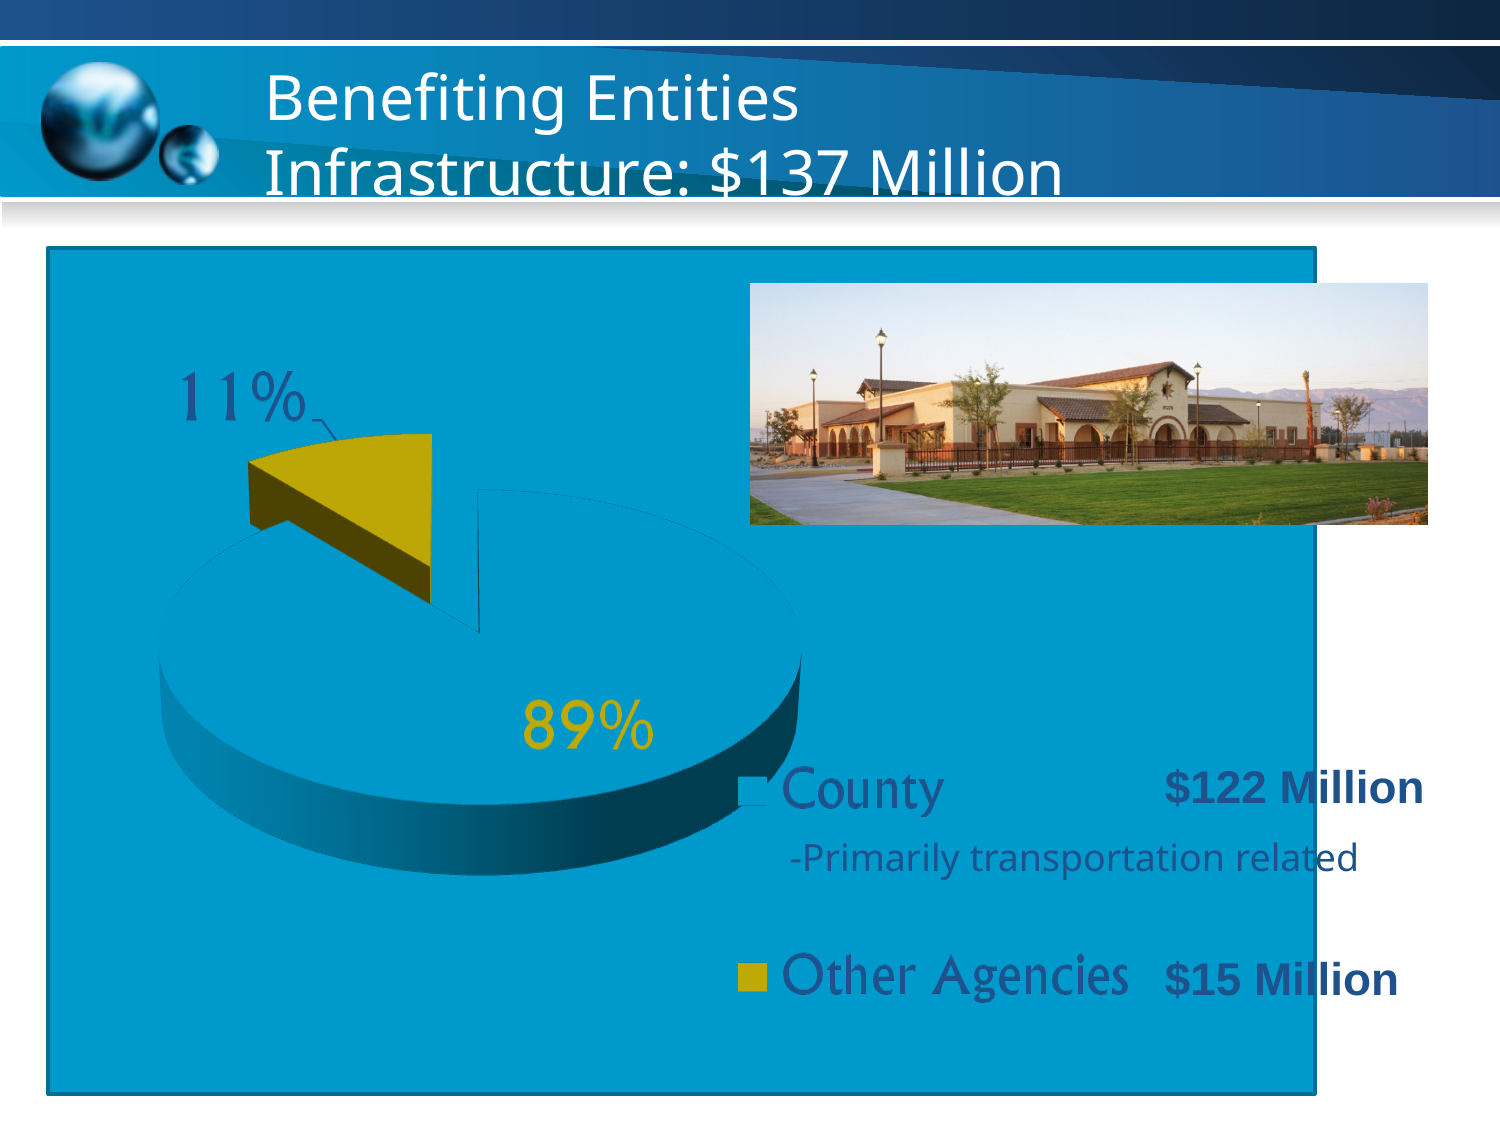

# Benefiting Entities Infrastructure: $137 Million
$122 Million
-Primarily transportation related
$15 Million